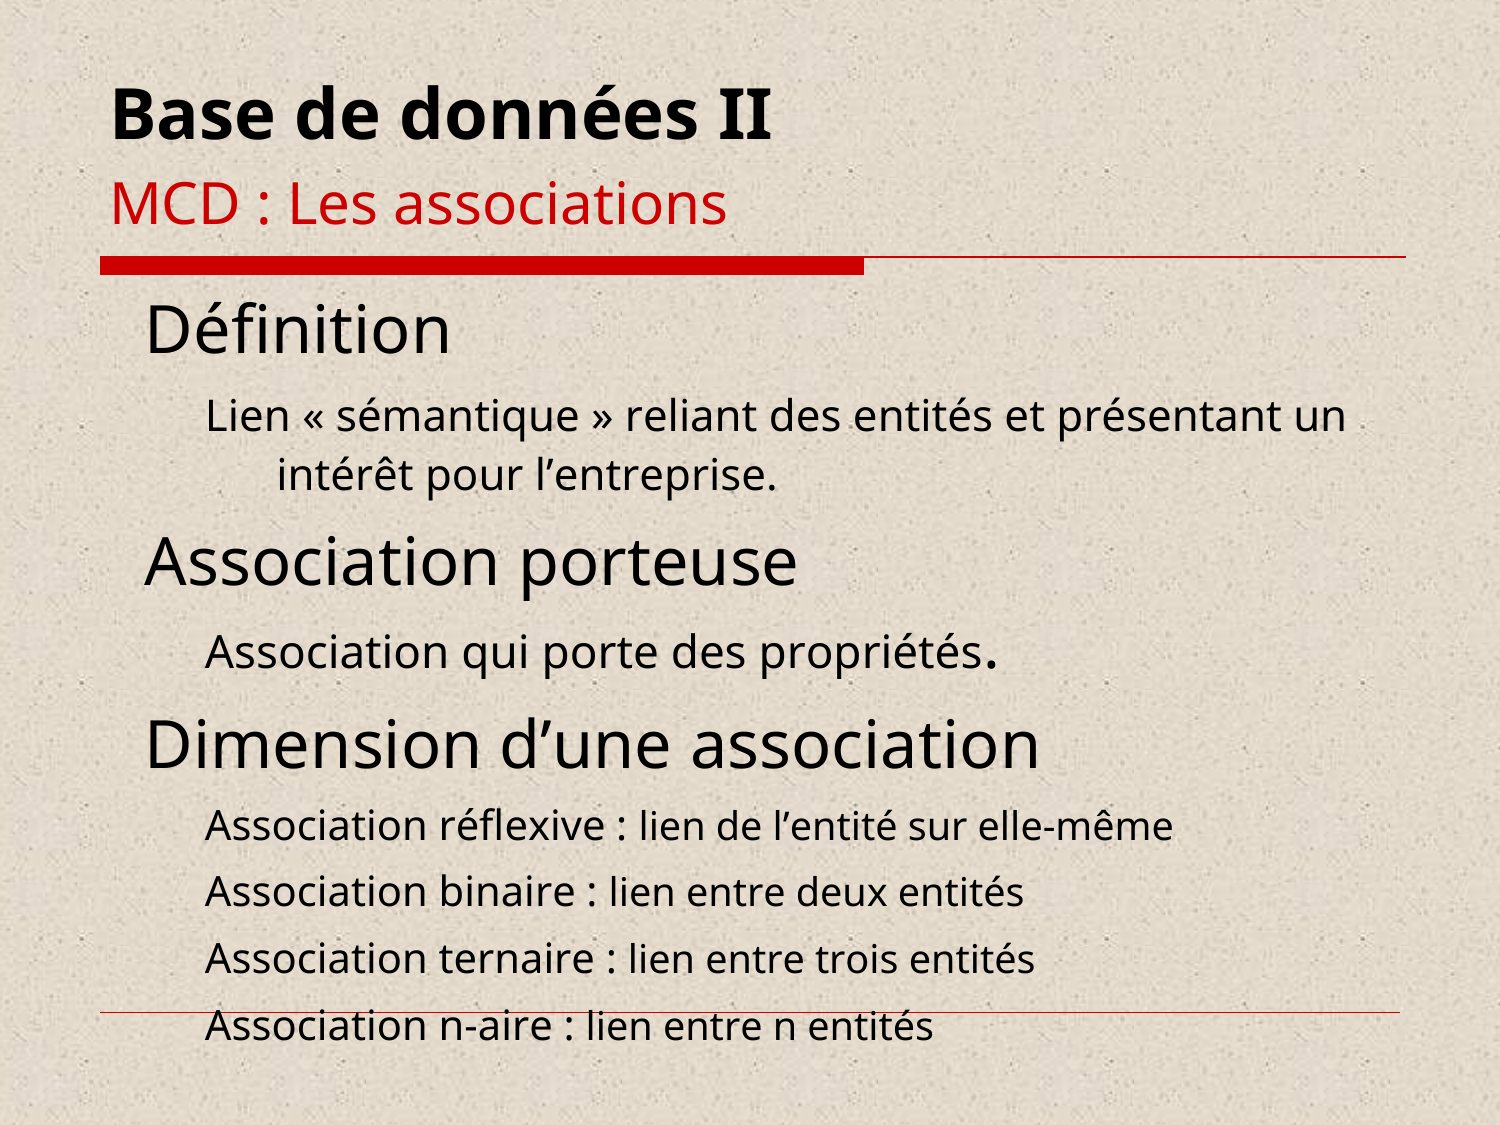

Base de données II
MCD : Les associations
# Définition
Lien « sémantique » reliant des entités et présentant un intérêt pour l’entreprise.
 Association porteuse
Association qui porte des propriétés.
 Dimension d’une association
Association réflexive : lien de l’entité sur elle-même
Association binaire : lien entre deux entités
Association ternaire : lien entre trois entités
Association n-aire : lien entre n entités